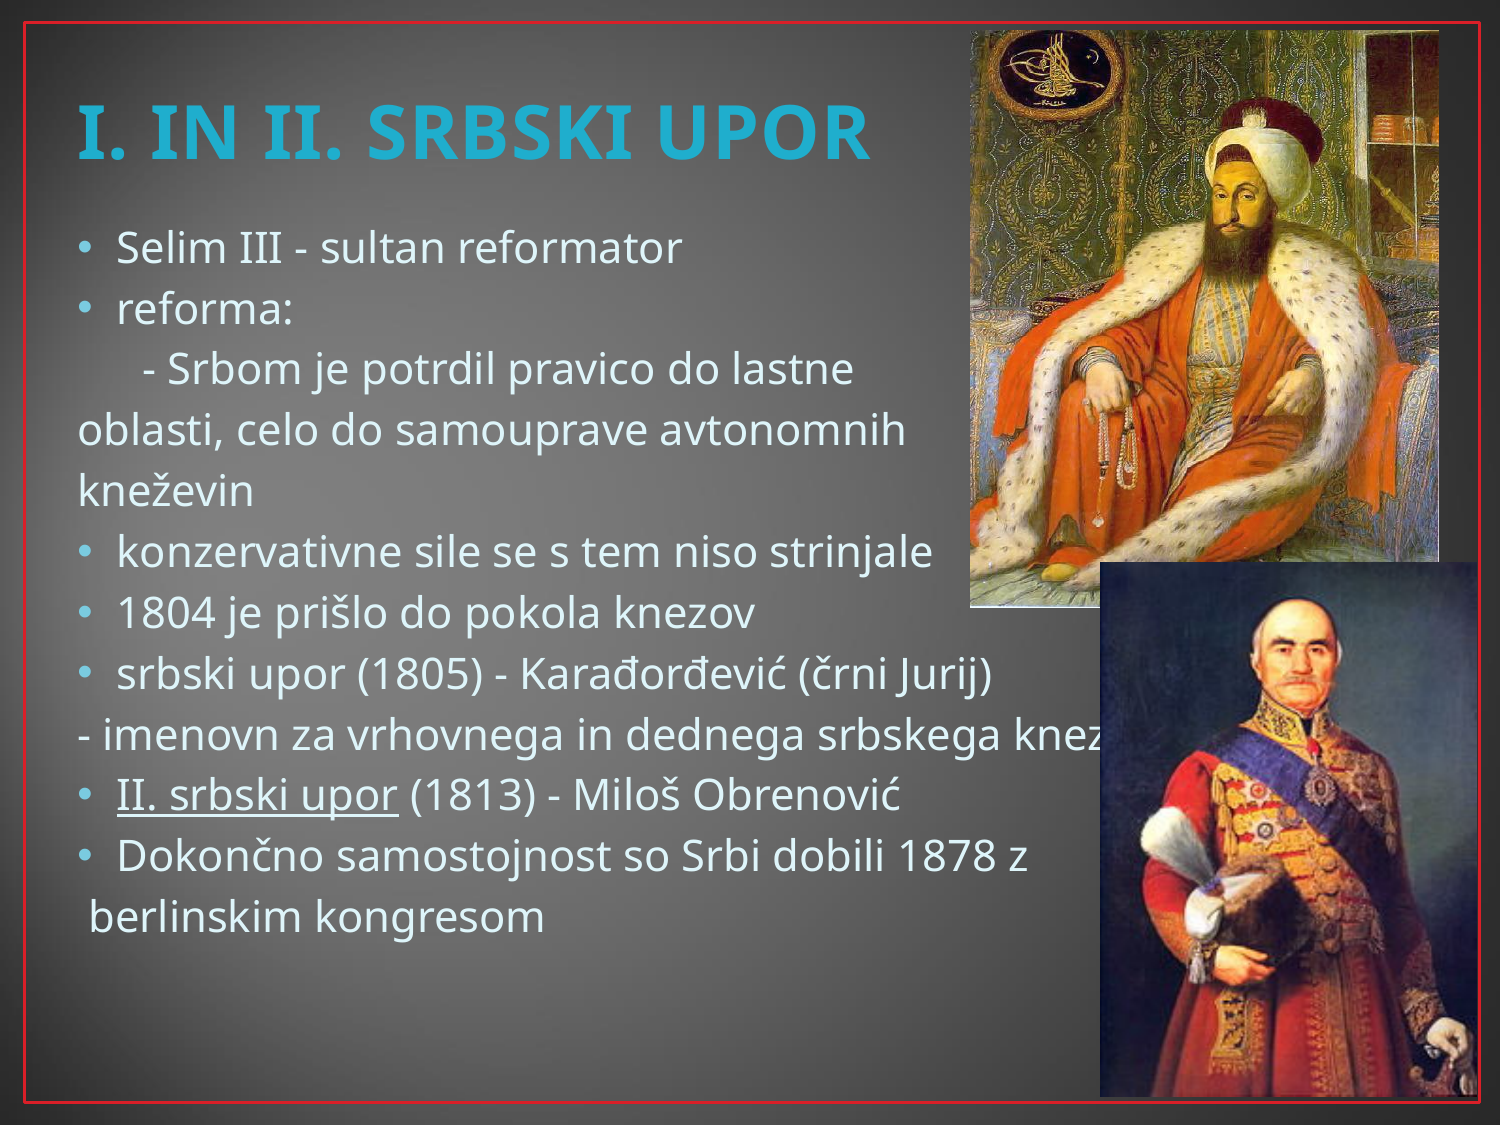

# I. IN II. SRBSKI UPOR
Selim III - sultan reformator
reforma:
	- Srbom je potrdil pravico do lastne
oblasti, celo do samouprave avtonomnih
kneževin
konzervativne sile se s tem niso strinjale
1804 je prišlo do pokola knezov
srbski upor (1805) - Karađorđević (črni Jurij)
- imenovn za vrhovnega in dednega srbskega kneza
II. srbski upor (1813) - Miloš Obrenović
Dokončno samostojnost so Srbi dobili 1878 z
 berlinskim kongresom